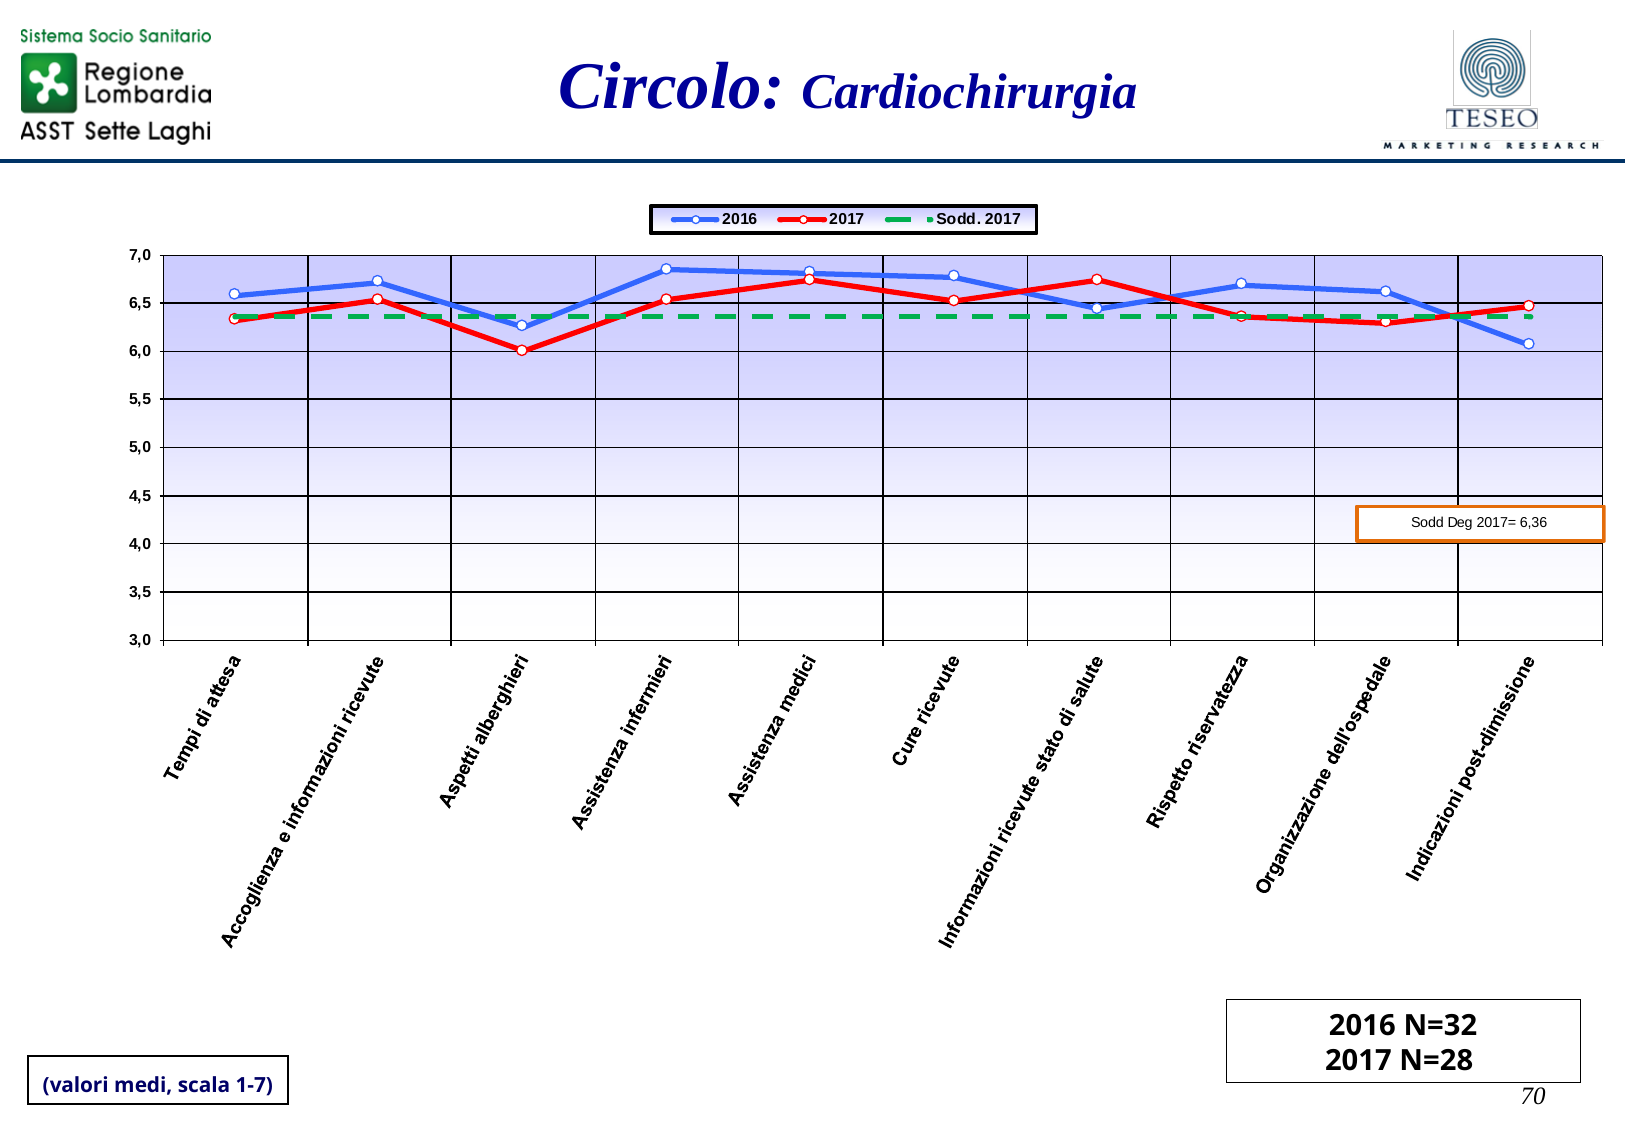

Circolo: Cardiochirurgia
2016 N=32
2017 N=28
(valori medi, scala 1-7)